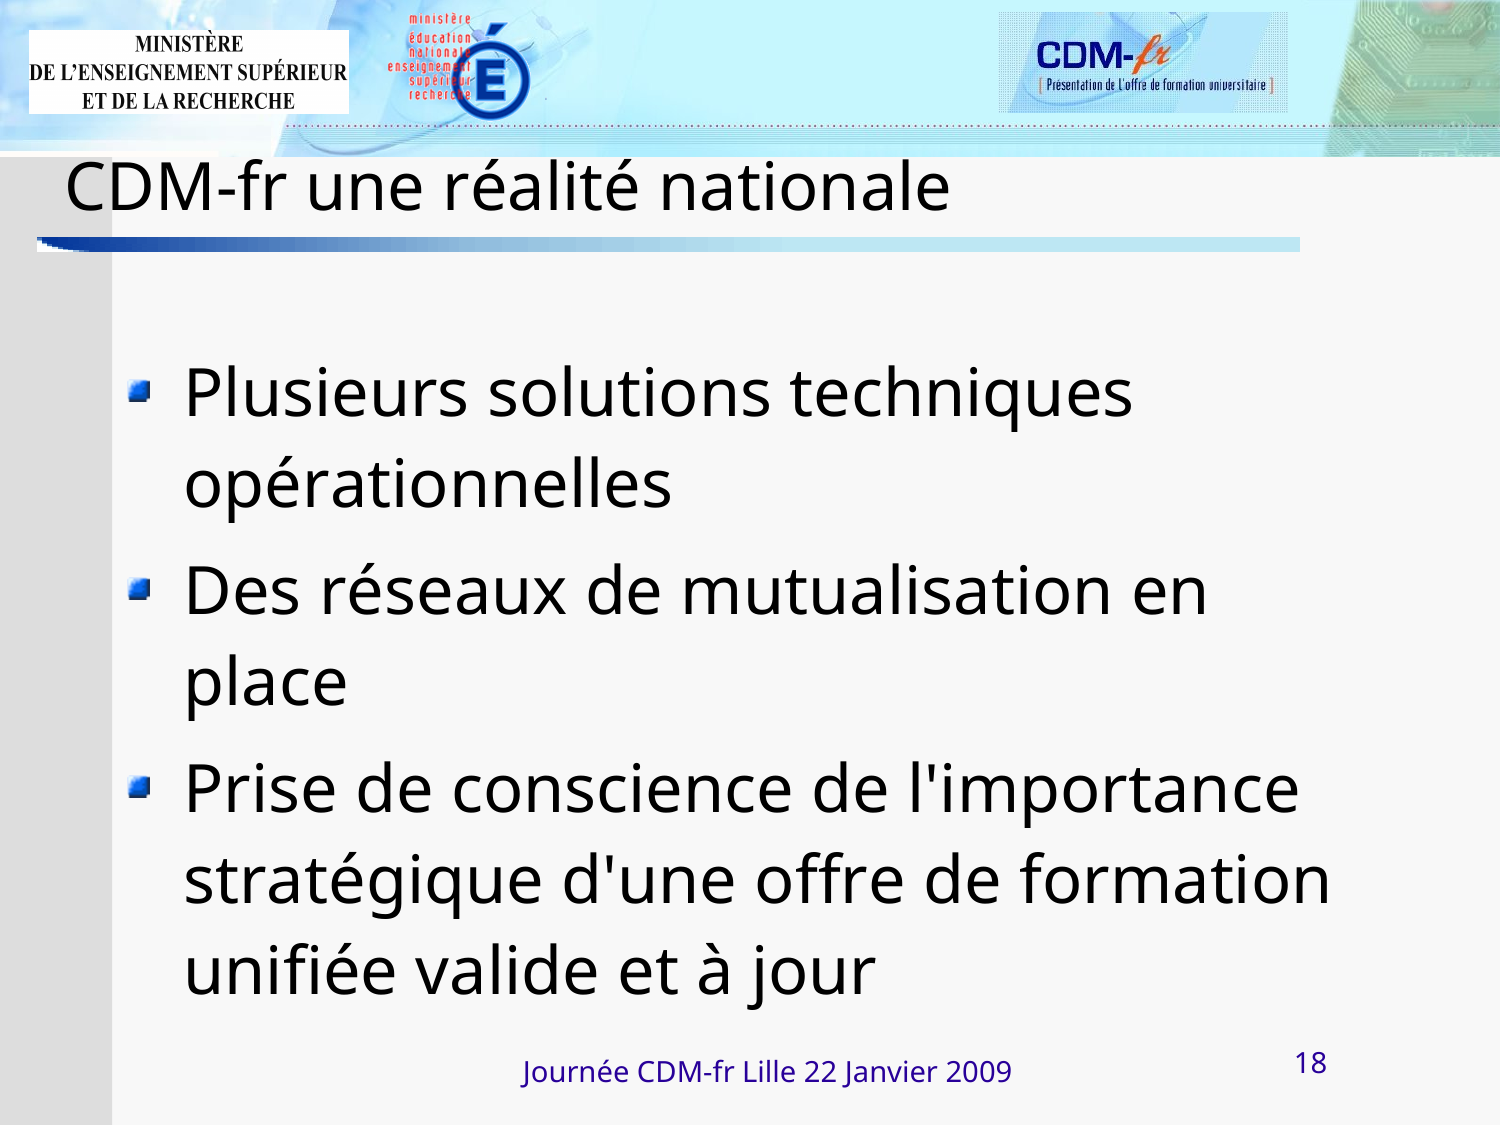

# CDM-fr une réalité nationale
Plusieurs solutions techniques opérationnelles
Des réseaux de mutualisation en place
Prise de conscience de l'importance stratégique d'une offre de formation unifiée valide et à jour
Journée C2i-1, Paris 16 déc 2004
18